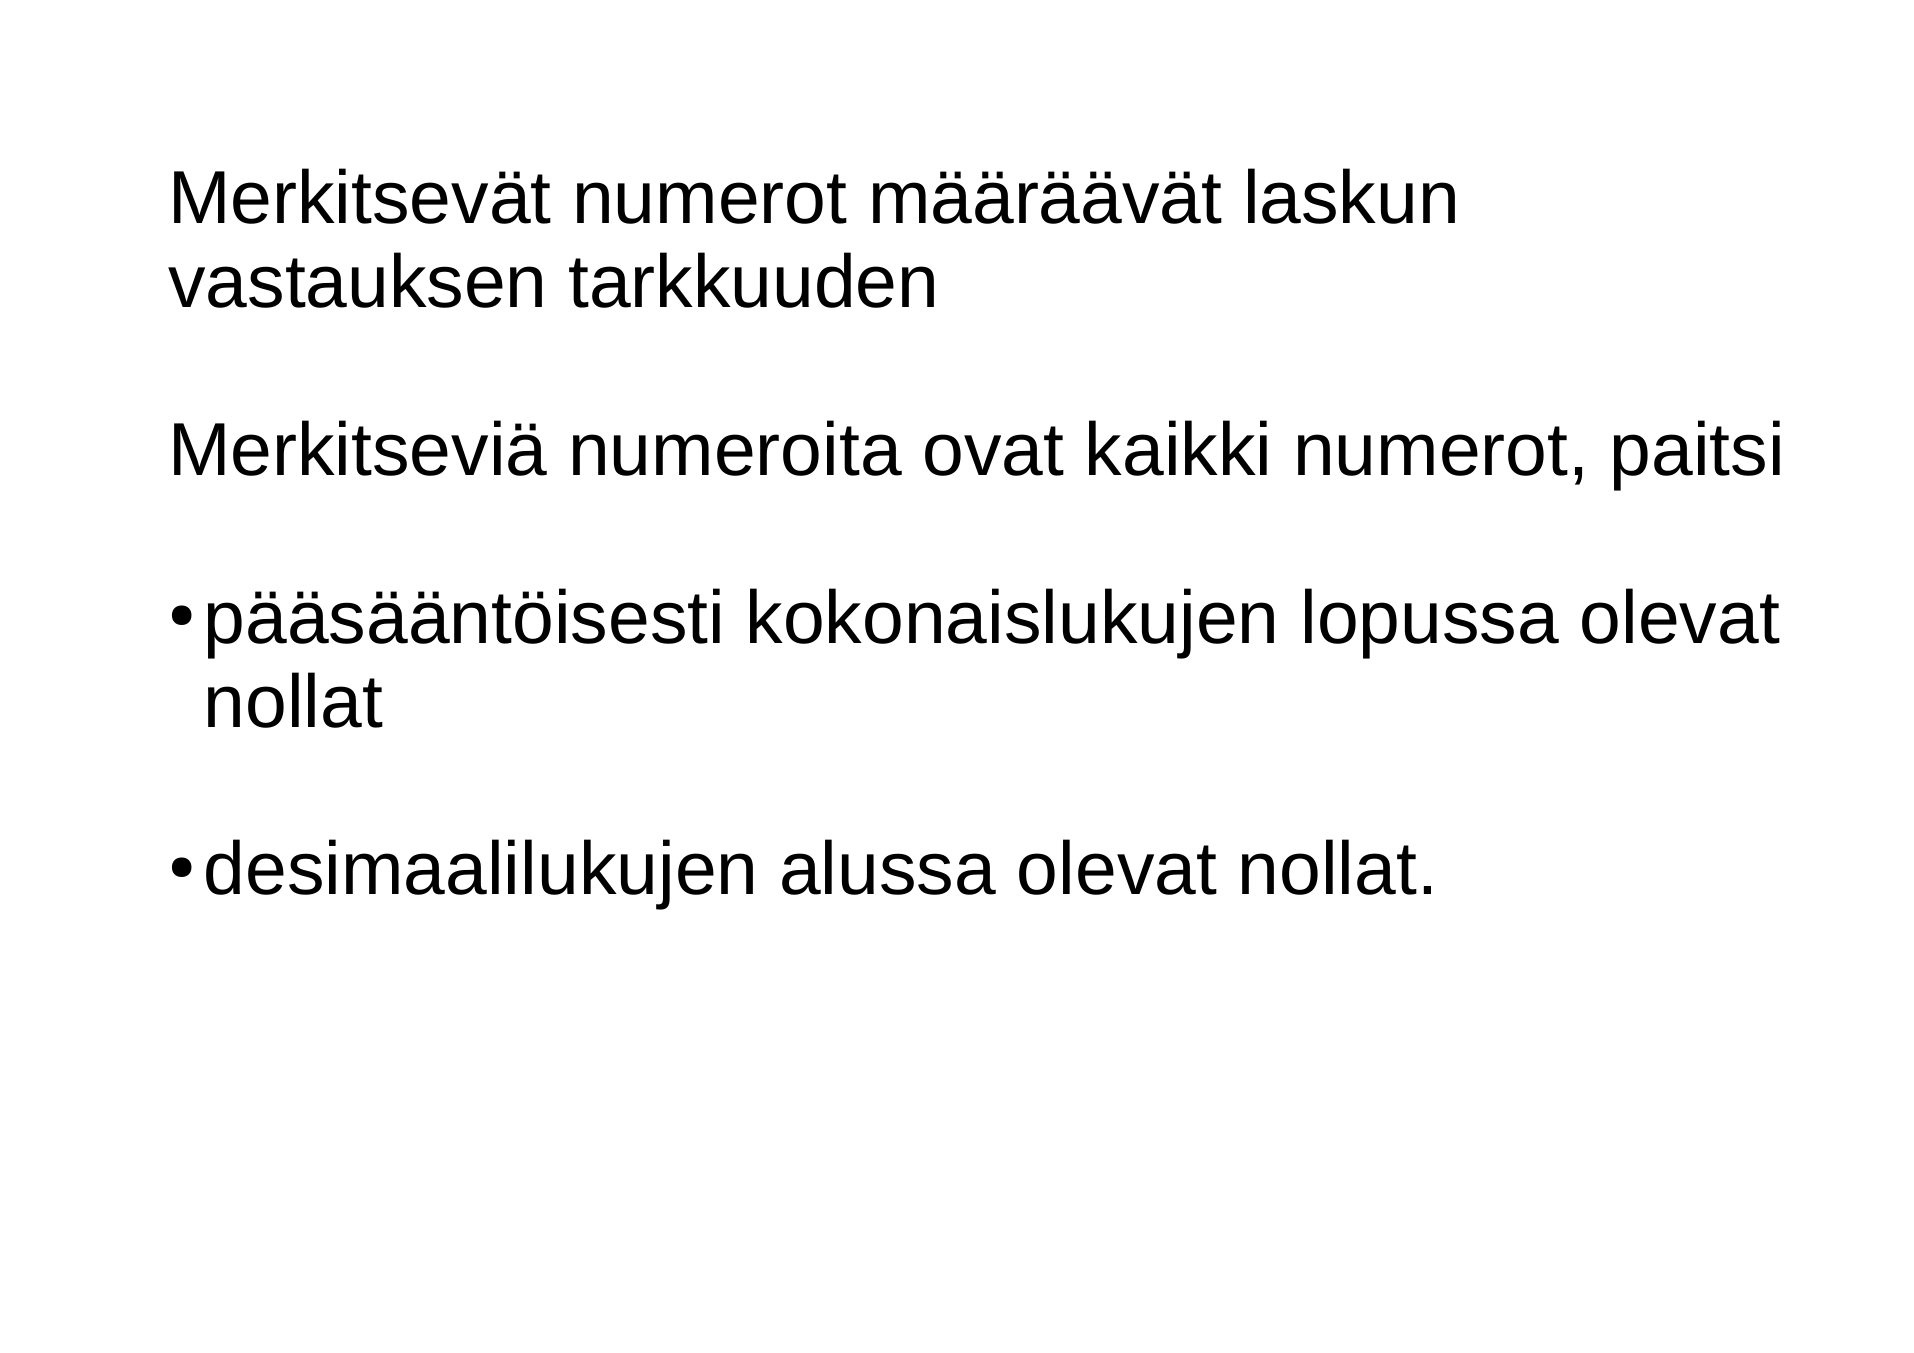

Merkitsevät numerot määräävät laskun vastauksen tarkkuuden
Merkitseviä numeroita ovat kaikki numerot, paitsi
pääsääntöisesti kokonaislukujen lopussa olevat nollat
desimaalilukujen alussa olevat nollat.